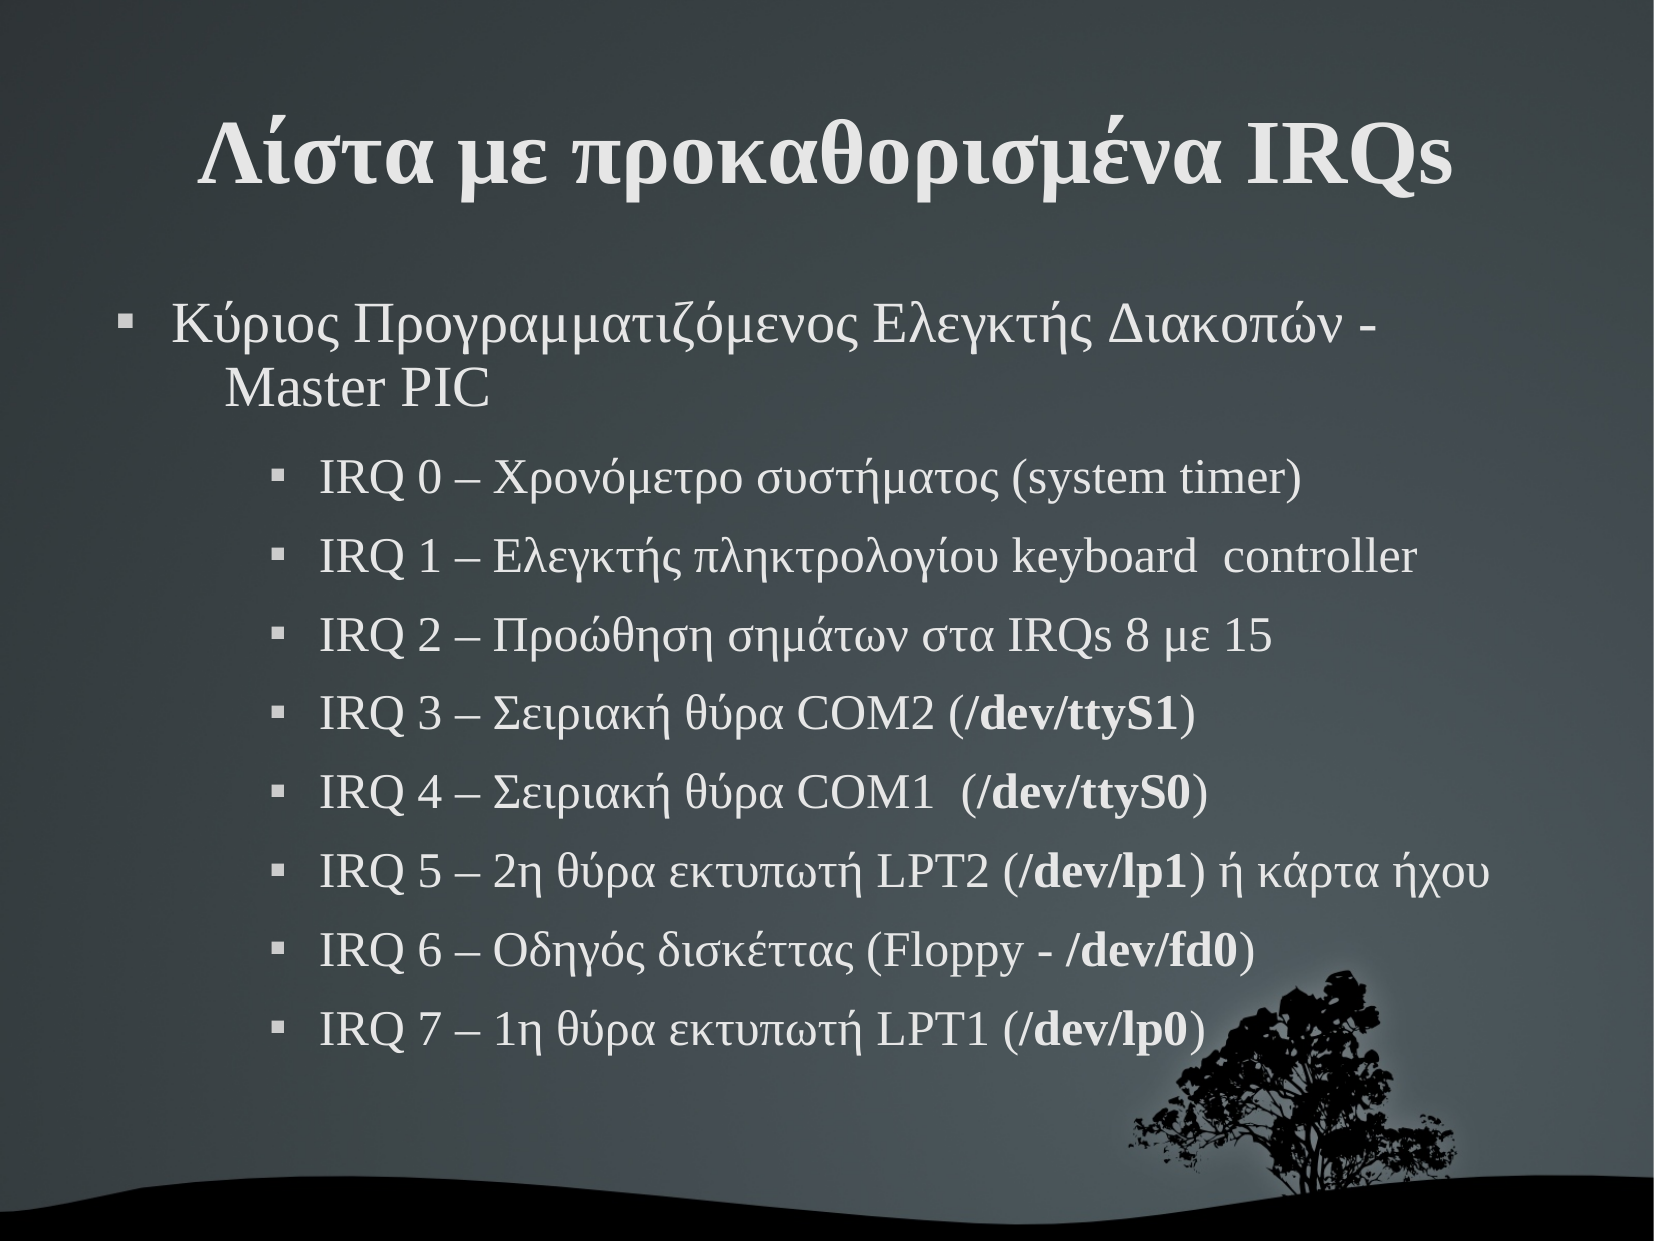

# Λίστα με προκαθορισμένα IRQs
Kύριος Προγραμματιζόμενος Ελεγκτής Διακοπών -
Master PIC
IRQ 0 – Χρονόμετρο συστήματος (system timer)
IRQ 1 – Ελεγκτής πληκτρολογίου keyboard controller
IRQ 2 – Προώθηση σημάτων στα IRQs 8 με 15
IRQ 3 – Σειριακή θύρα COM2 (/dev/ttyS1)
IRQ 4 – Σειριακή θύρα COM1 (/dev/ttyS0)
IRQ 5 – 2η θύρα εκτυπωτή LPT2 (/dev/lp1) ή κάρτα ήχου
IRQ 6 – Οδηγός δισκέττας (Floppy - /dev/fd0)
IRQ 7 – 1η θύρα εκτυπωτή LPT1 (/dev/lp0)